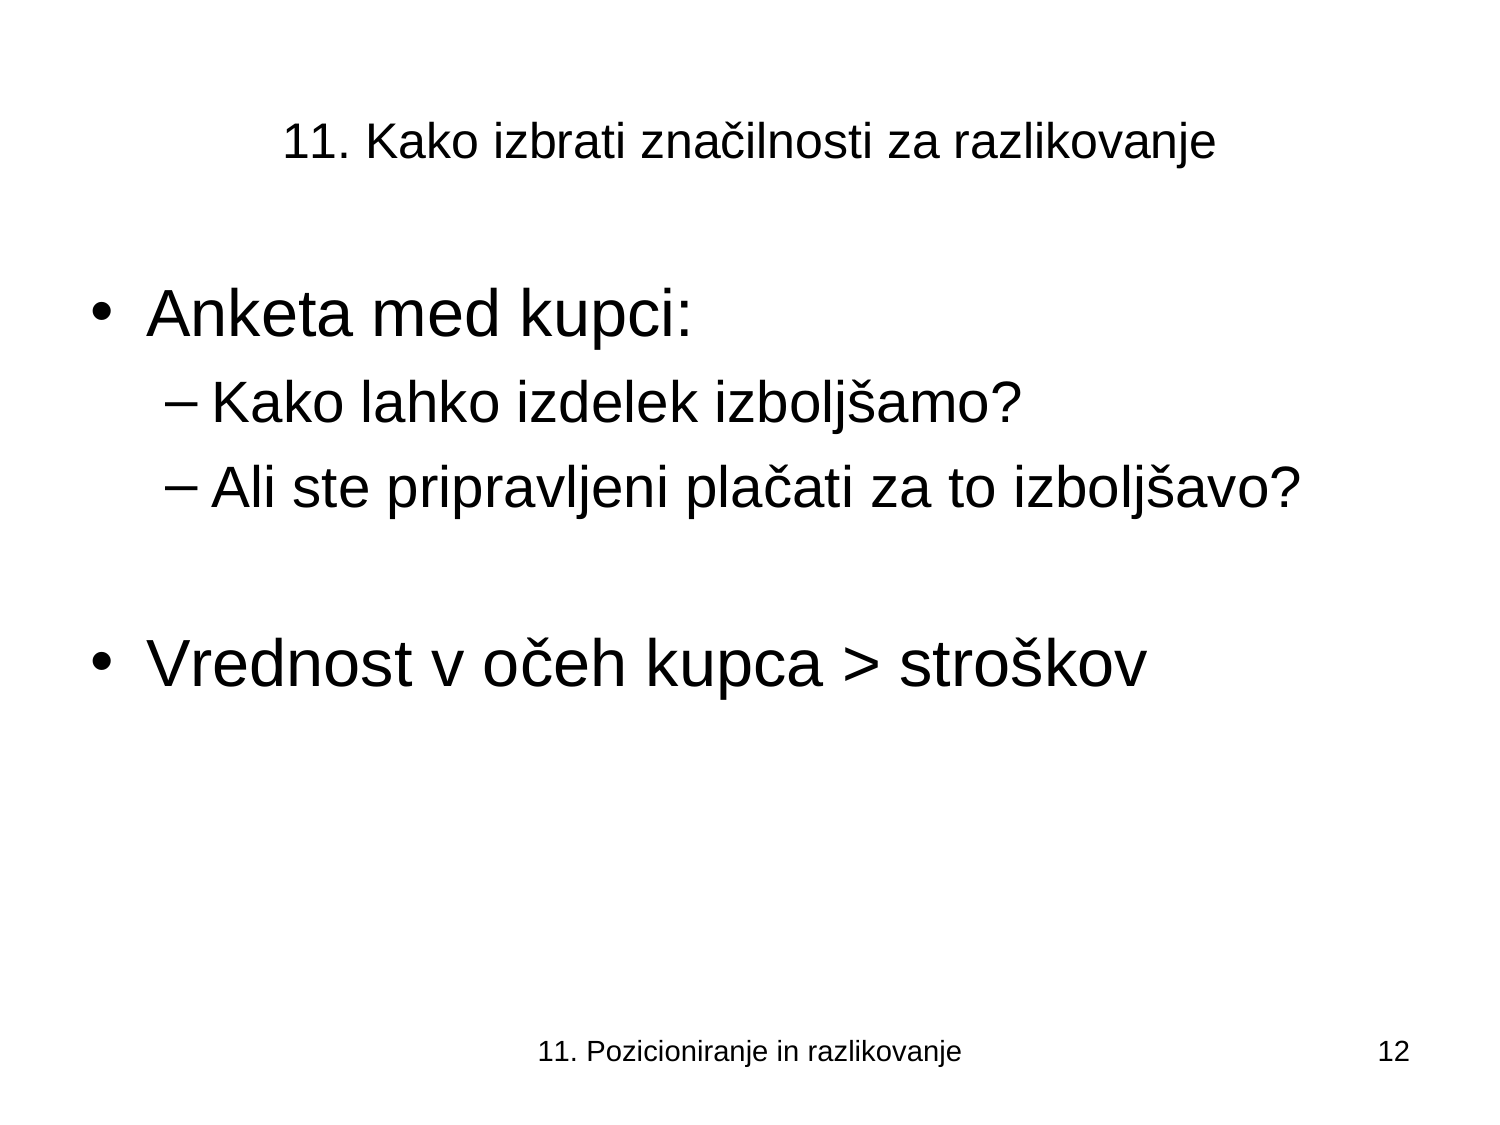

# 11. Kako izbrati značilnosti za razlikovanje
Anketa med kupci:
Kako lahko izdelek izboljšamo?
Ali ste pripravljeni plačati za to izboljšavo?
Vrednost v očeh kupca > stroškov
11. Pozicioniranje in razlikovanje